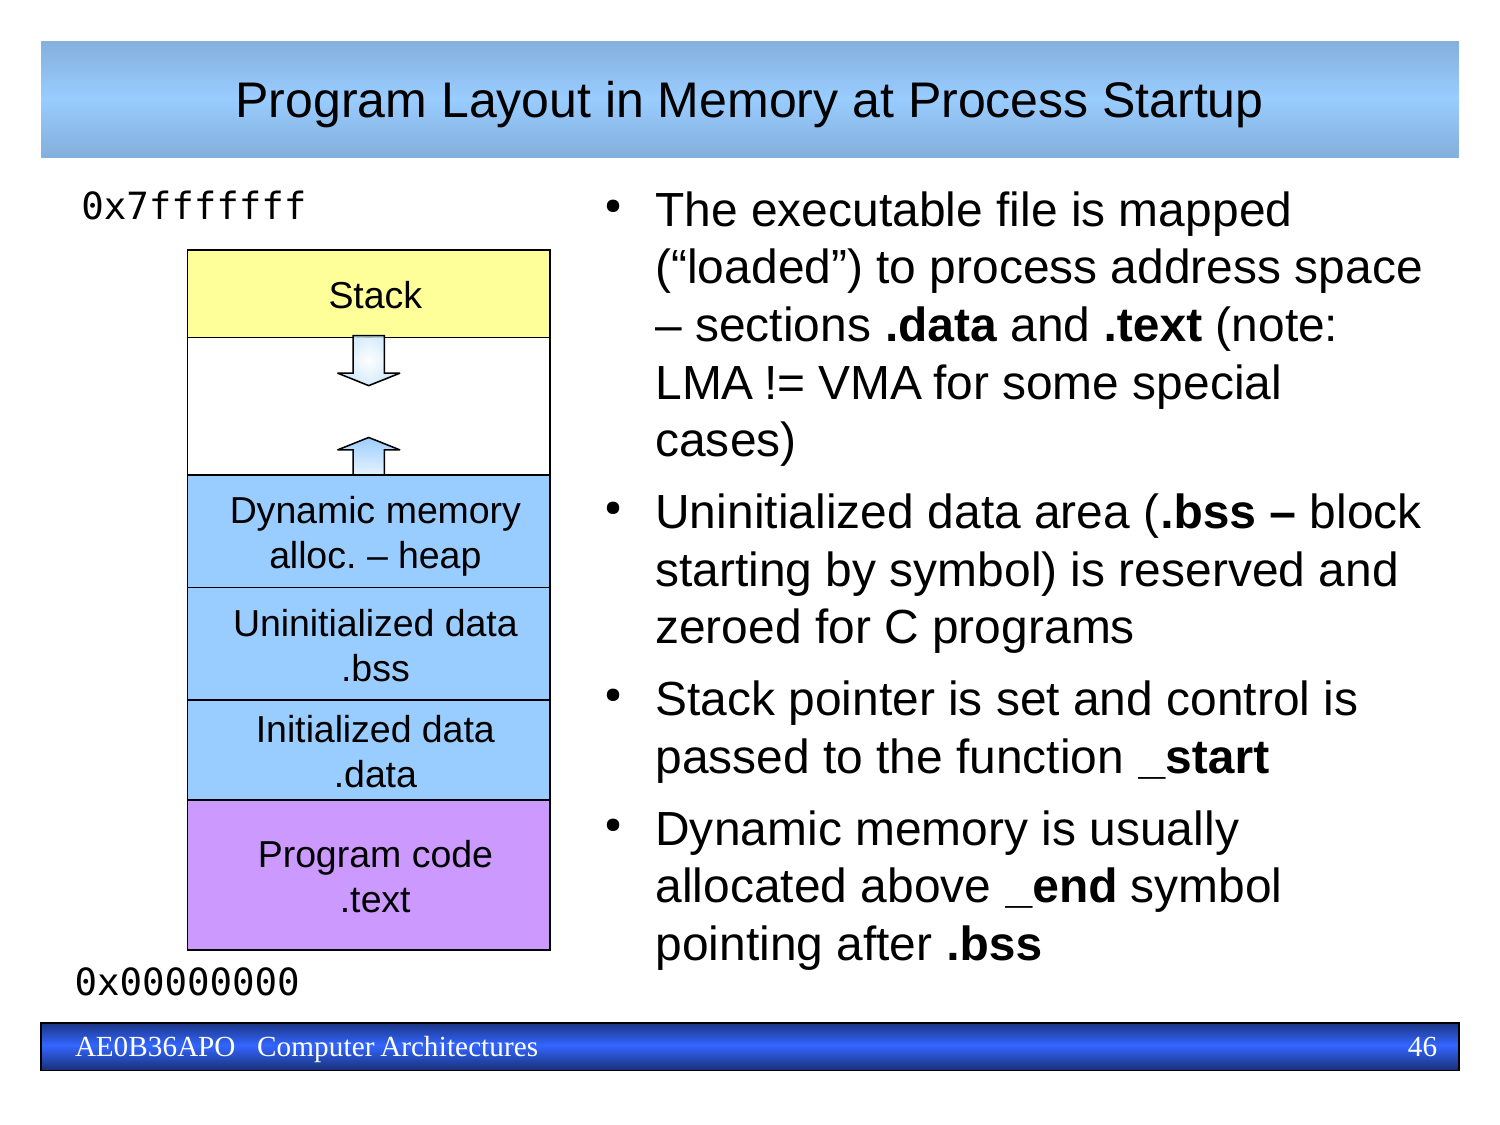

# Program Layout in Memory at Process Startup
0x7fffffff
The executable file is mapped (“loaded”) to process address space – sections .data and .text (note: LMA != VMA for some special cases)
Uninitialized data area (.bss – block starting by symbol) is reserved and zeroed for C programs
Stack pointer is set and control is passed to the function _start
Dynamic memory is usually allocated above _end symbol pointing after .bss
Stack
Dynamic memory
alloc. – heap
Uninitialized data
.bss
Initialized data
.data
Program code
.text
0x00000000
AE0B36APO Computer Architectures
46